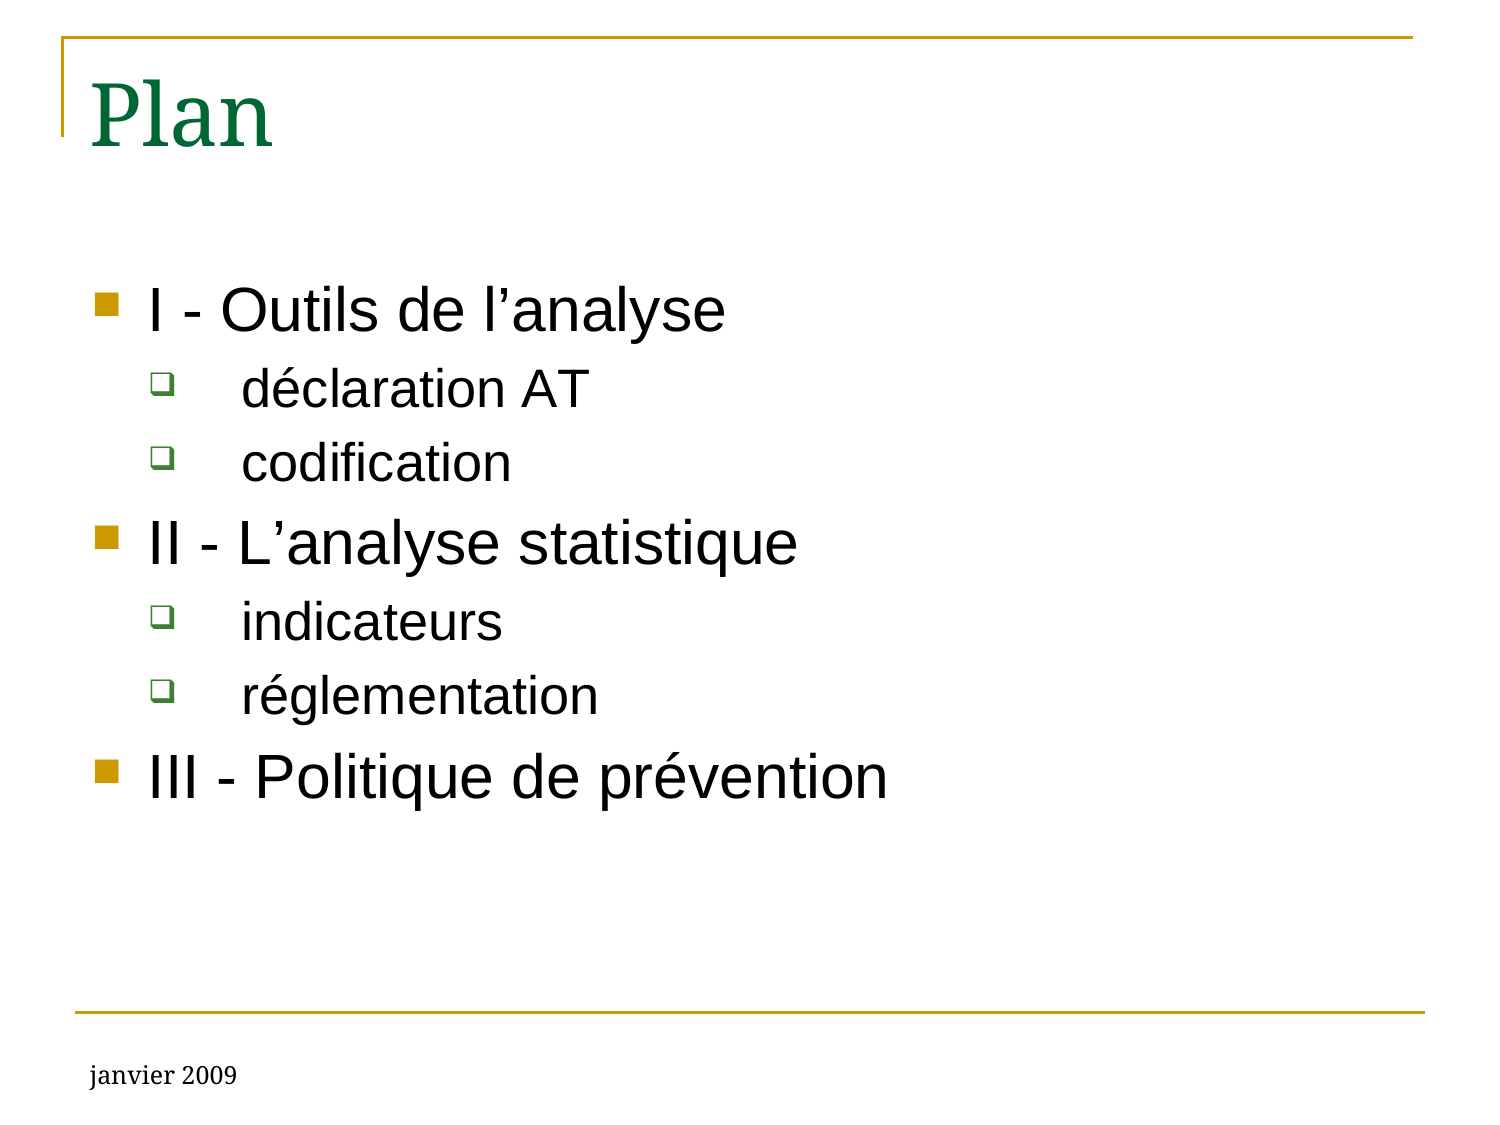

# Plan
I - Outils de l’analyse
	déclaration AT
	codification
II - L’analyse statistique
	indicateurs
	réglementation
III - Politique de prévention
janvier 2009